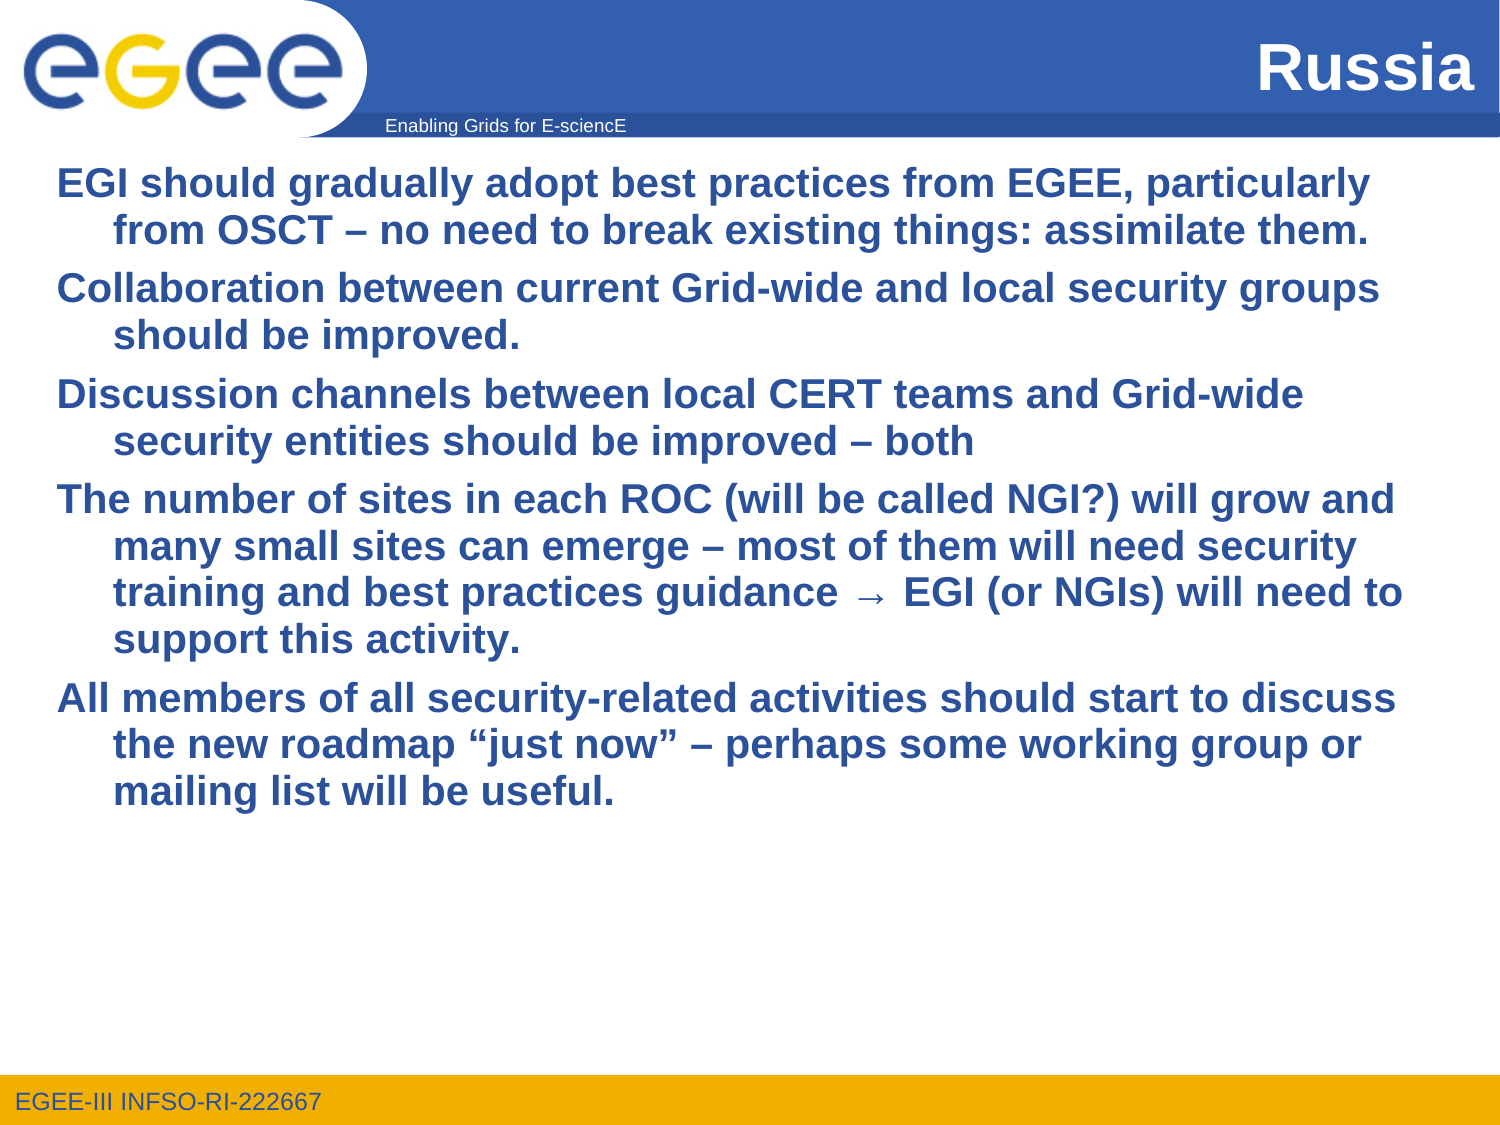

# Russia
EGI should gradually adopt best practices from EGEE, particularly from OSCT – no need to break existing things: assimilate them.
Collaboration between current Grid-wide and local security groups should be improved.
Discussion channels between local CERT teams and Grid-wide security entities should be improved – both
The number of sites in each ROC (will be called NGI?) will grow and many small sites can emerge – most of them will need security training and best practices guidance → EGI (or NGIs) will need to support this activity.
All members of all security-related activities should start to discuss the new roadmap “just now” – perhaps some working group or mailing list will be useful.